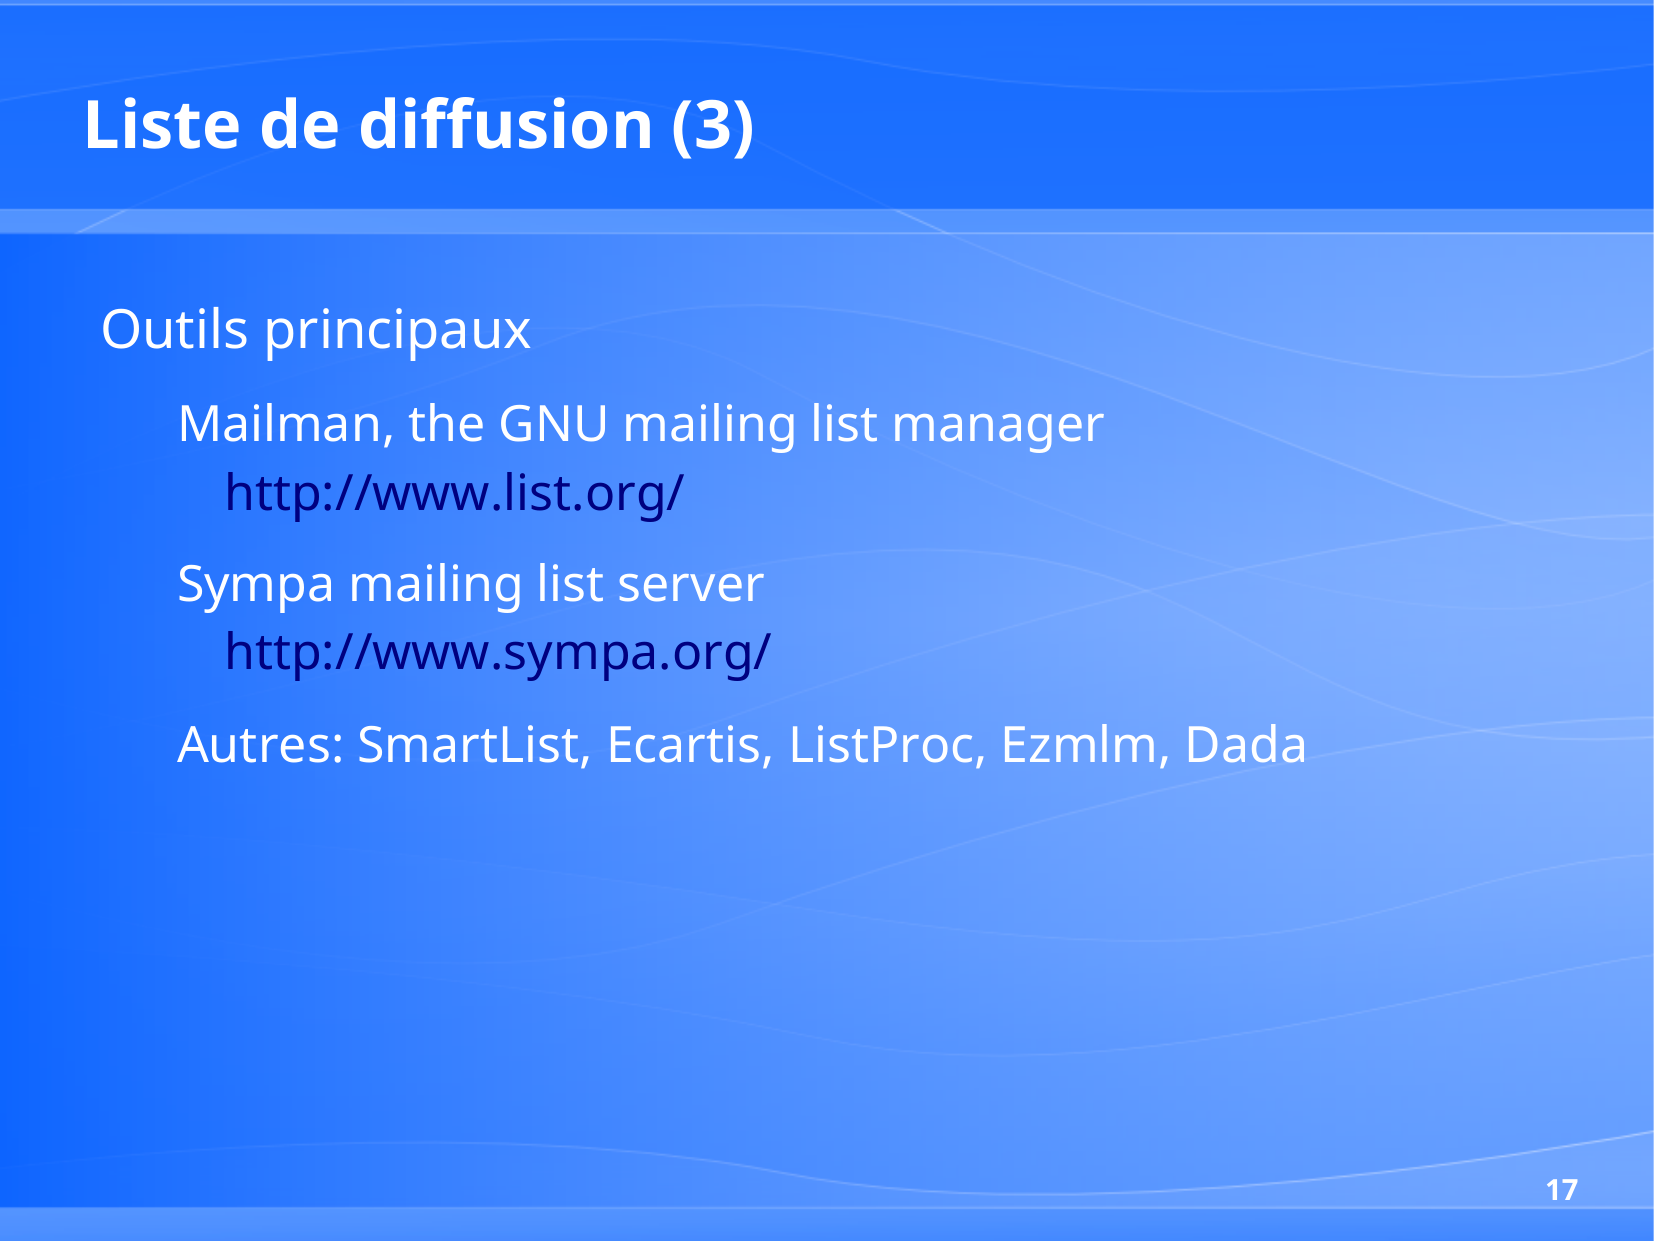

# Liste de diffusion (3)
Outils principaux
Mailman, the GNU mailing list manager
http://www.list.org/
Sympa mailing list server
http://www.sympa.org/
Autres: SmartList, Ecartis, ListProc, Ezmlm, Dada
17